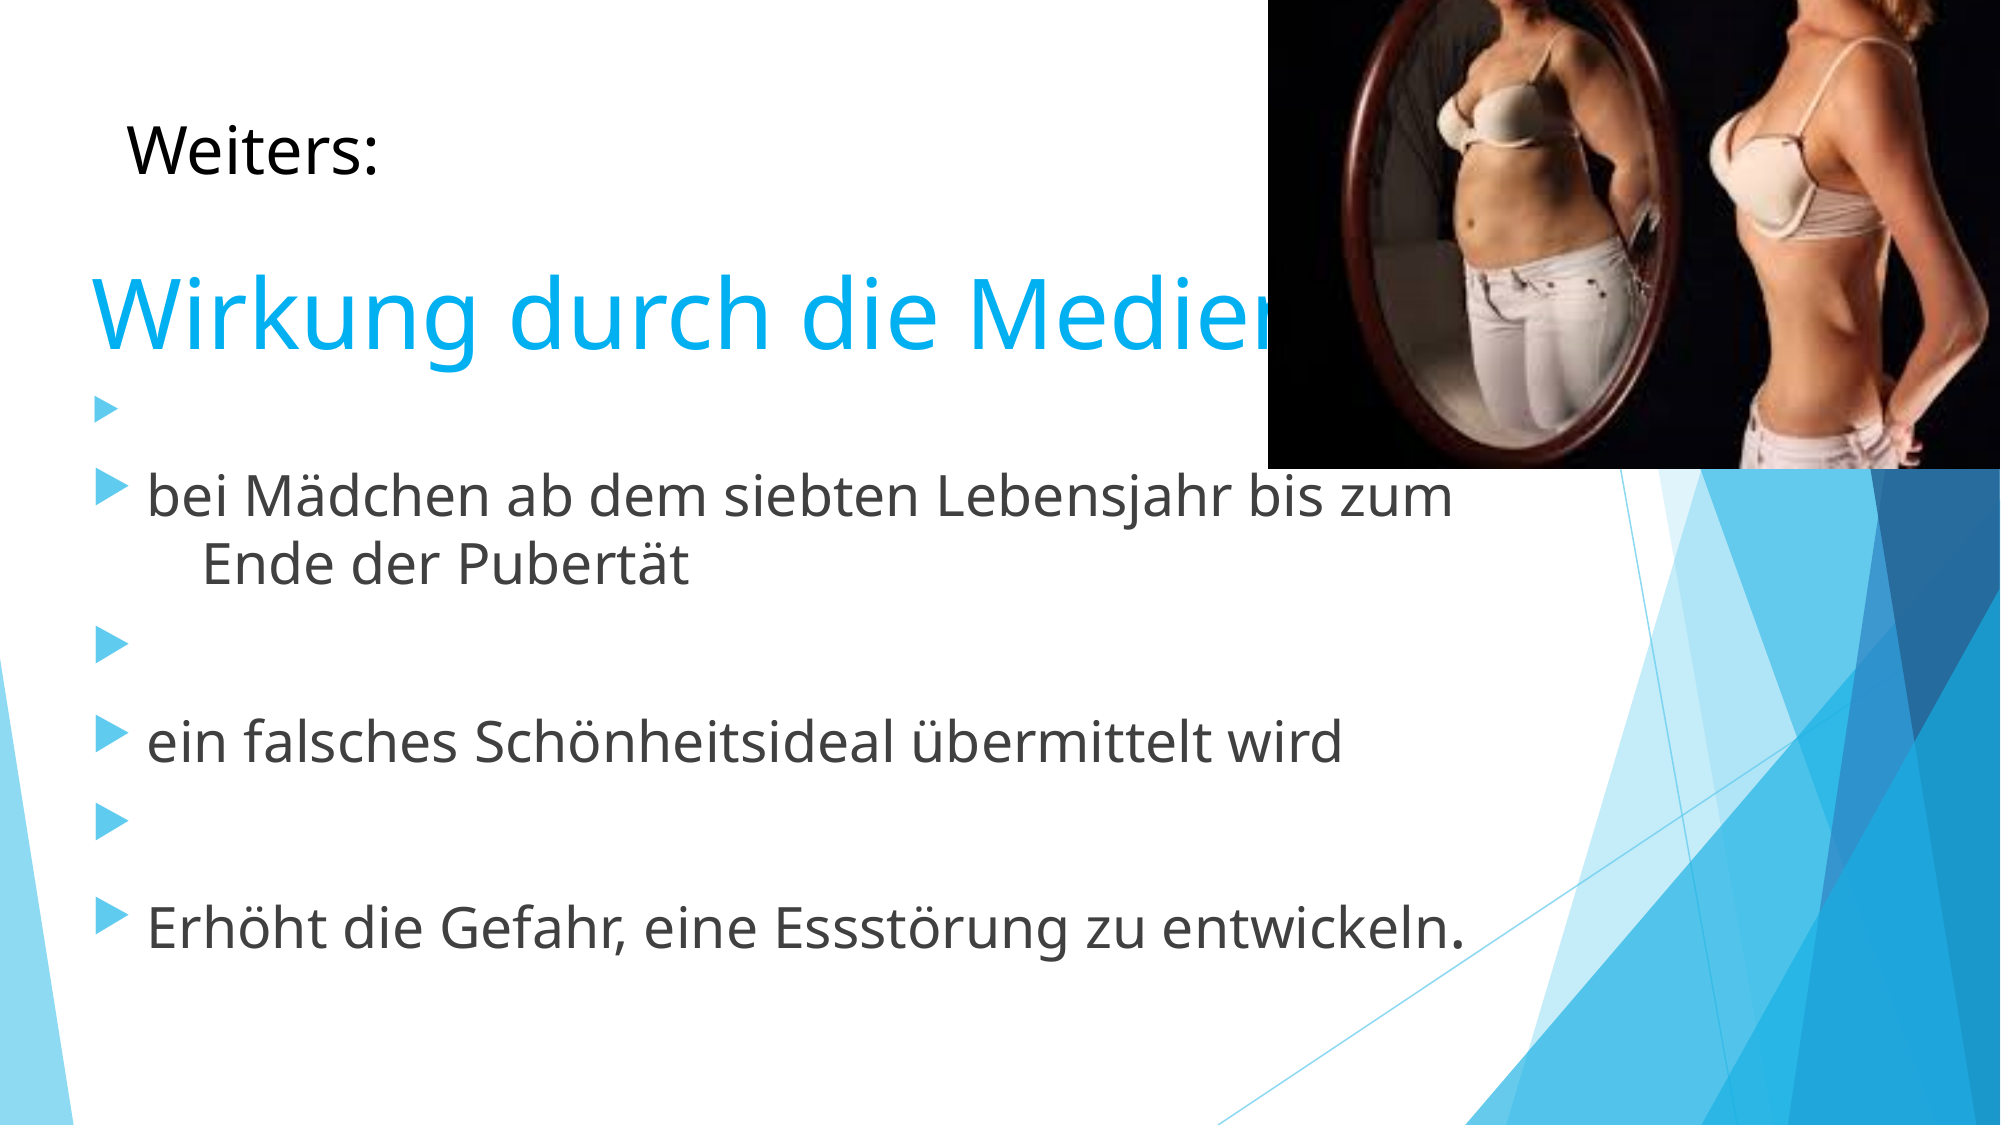

# Weiters:
Wirkung durch die Medien
bei Mädchen ab dem siebten Lebensjahr bis zum Ende der Pubertät
ein falsches Schönheitsideal übermittelt wird
Erhöht die Gefahr, eine Essstörung zu entwickeln.